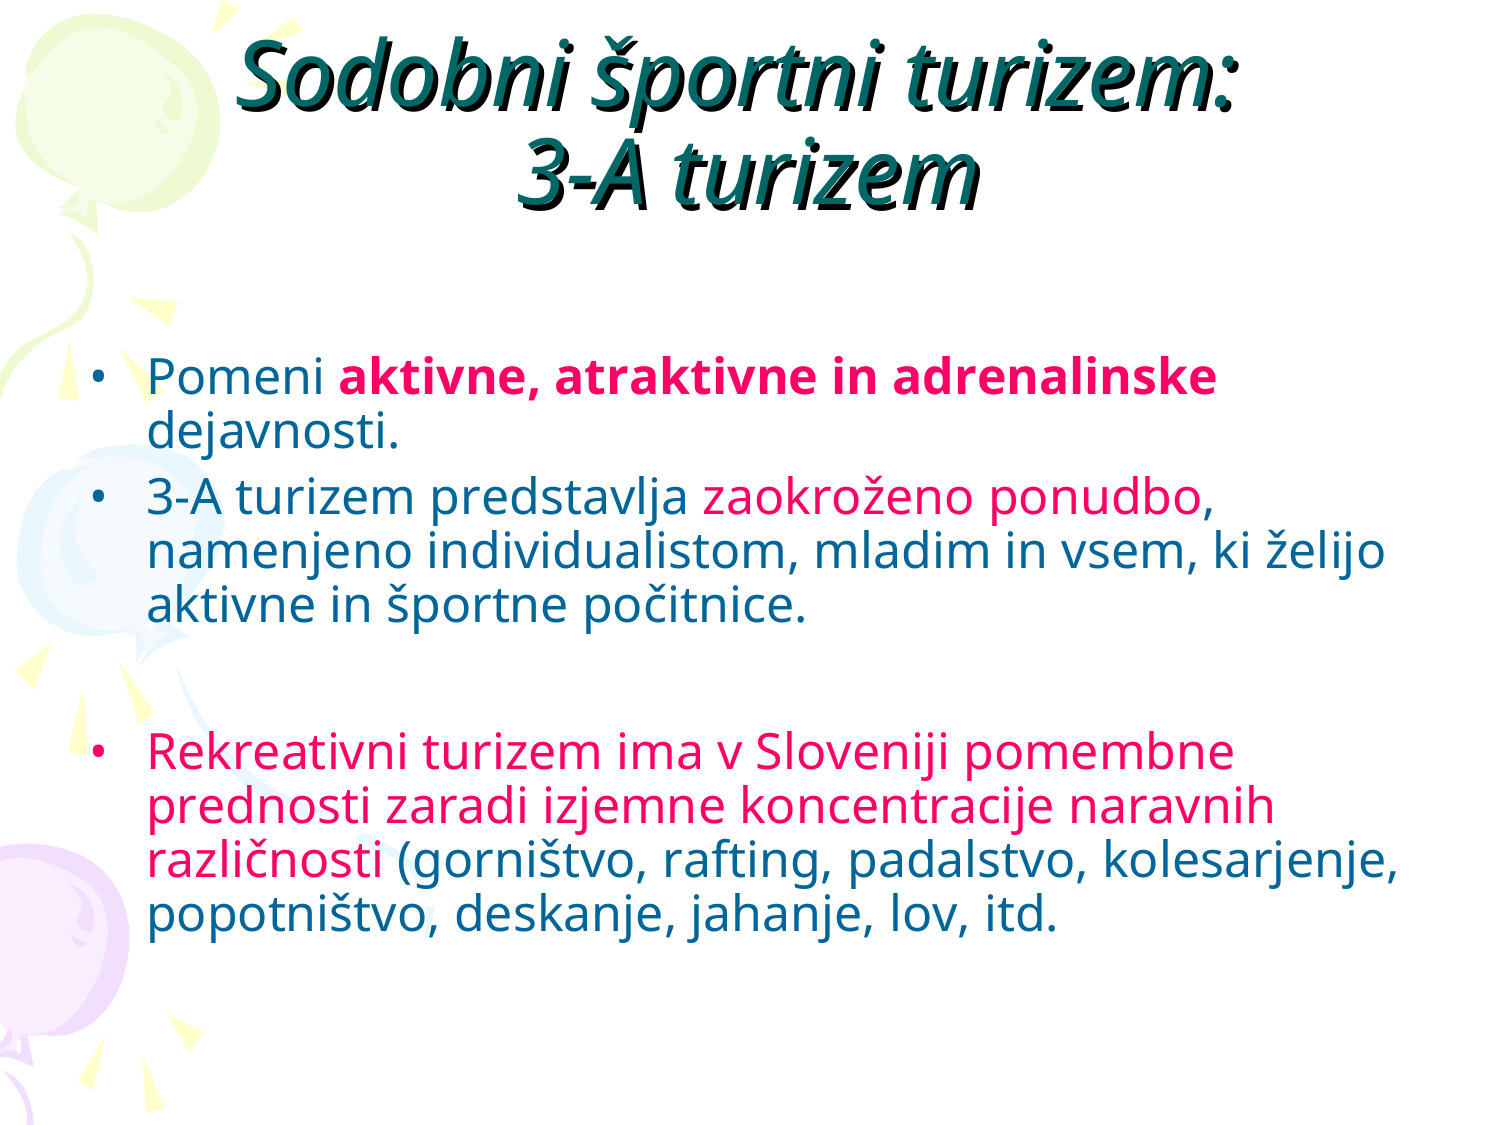

# Sodobni športni turizem: 3-A turizem
Pomeni aktivne, atraktivne in adrenalinske dejavnosti.
3-A turizem predstavlja zaokroženo ponudbo, namenjeno individualistom, mladim in vsem, ki želijo aktivne in športne počitnice.
Rekreativni turizem ima v Sloveniji pomembne prednosti zaradi izjemne koncentracije naravnih različnosti (gorništvo, rafting, padalstvo, kolesarjenje, popotništvo, deskanje, jahanje, lov, itd.